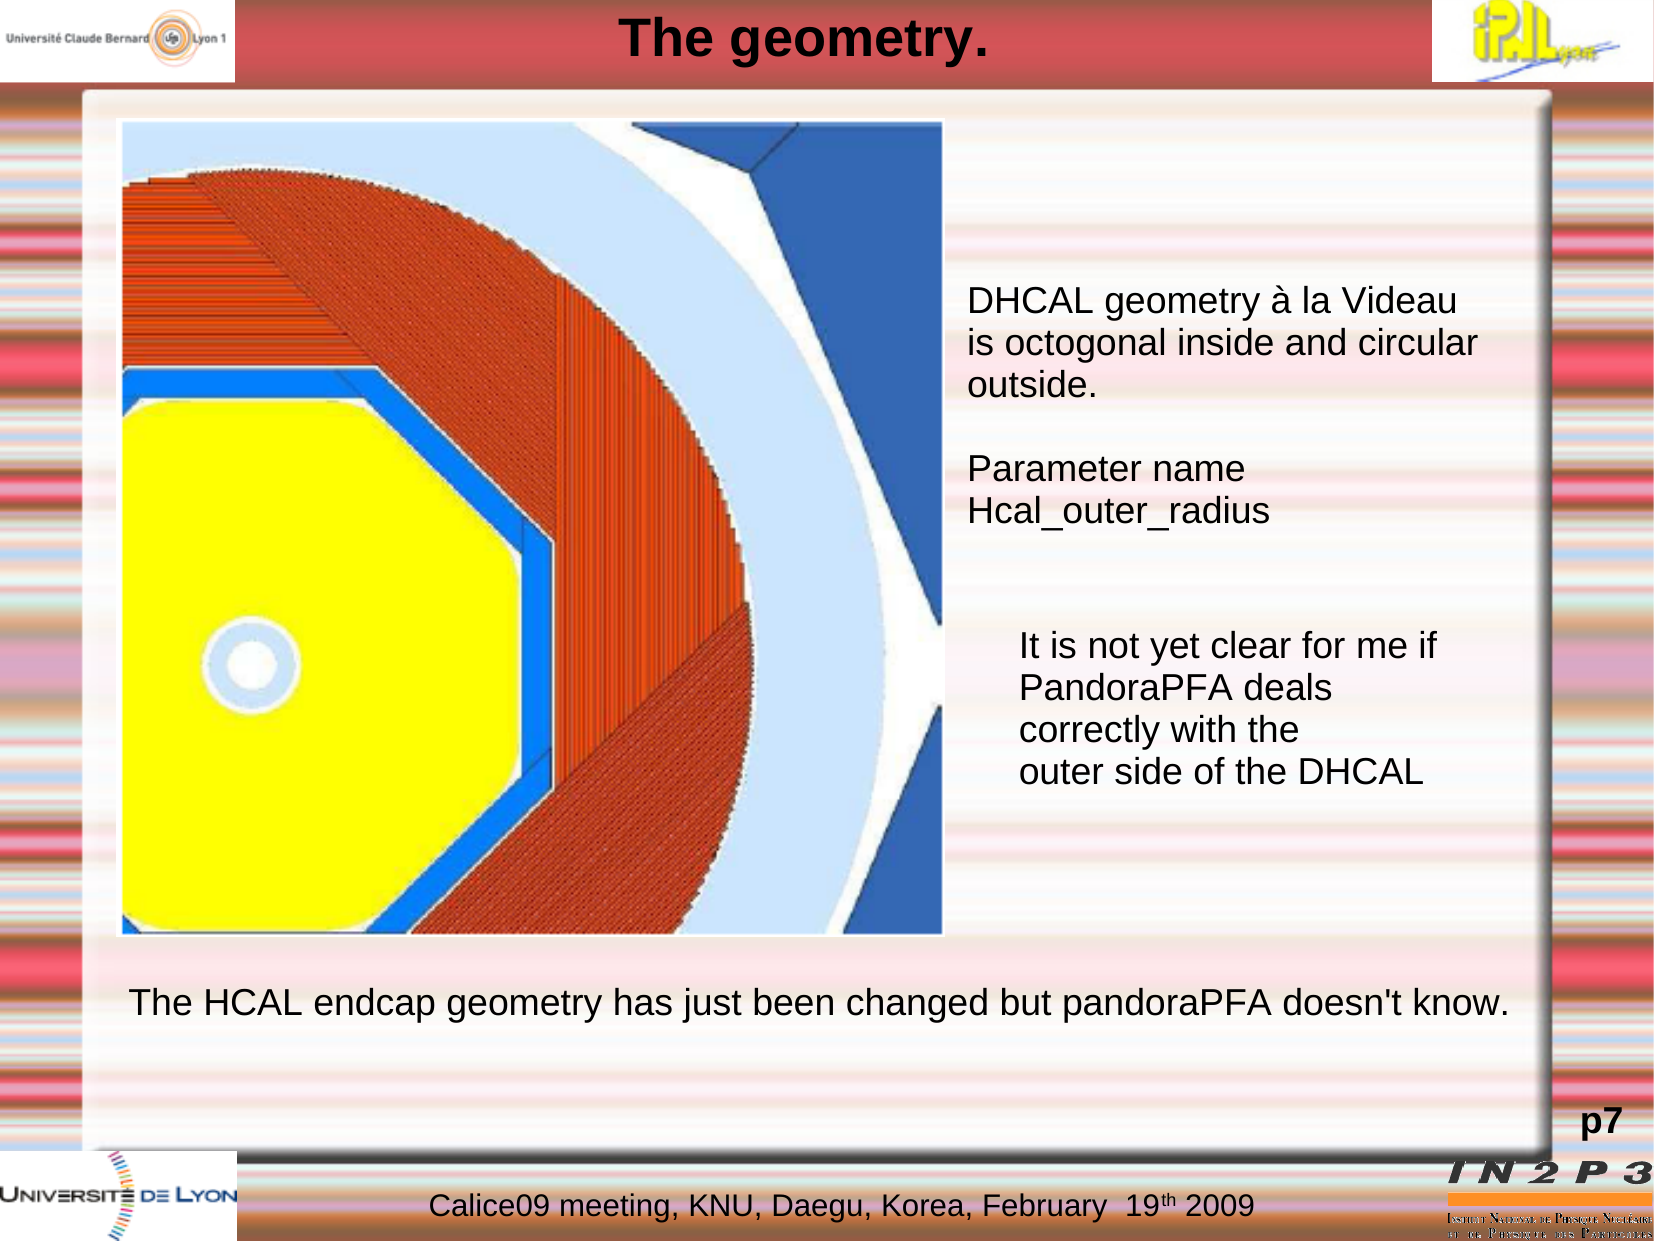

The geometry.
DHCAL geometry à la Videau
is octogonal inside and circular
outside.
Parameter name
Hcal_outer_radius
It is not yet clear for me if
PandoraPFA deals
correctly with the
outer side of the DHCAL
The HCAL endcap geometry has just been changed but pandoraPFA doesn't know.